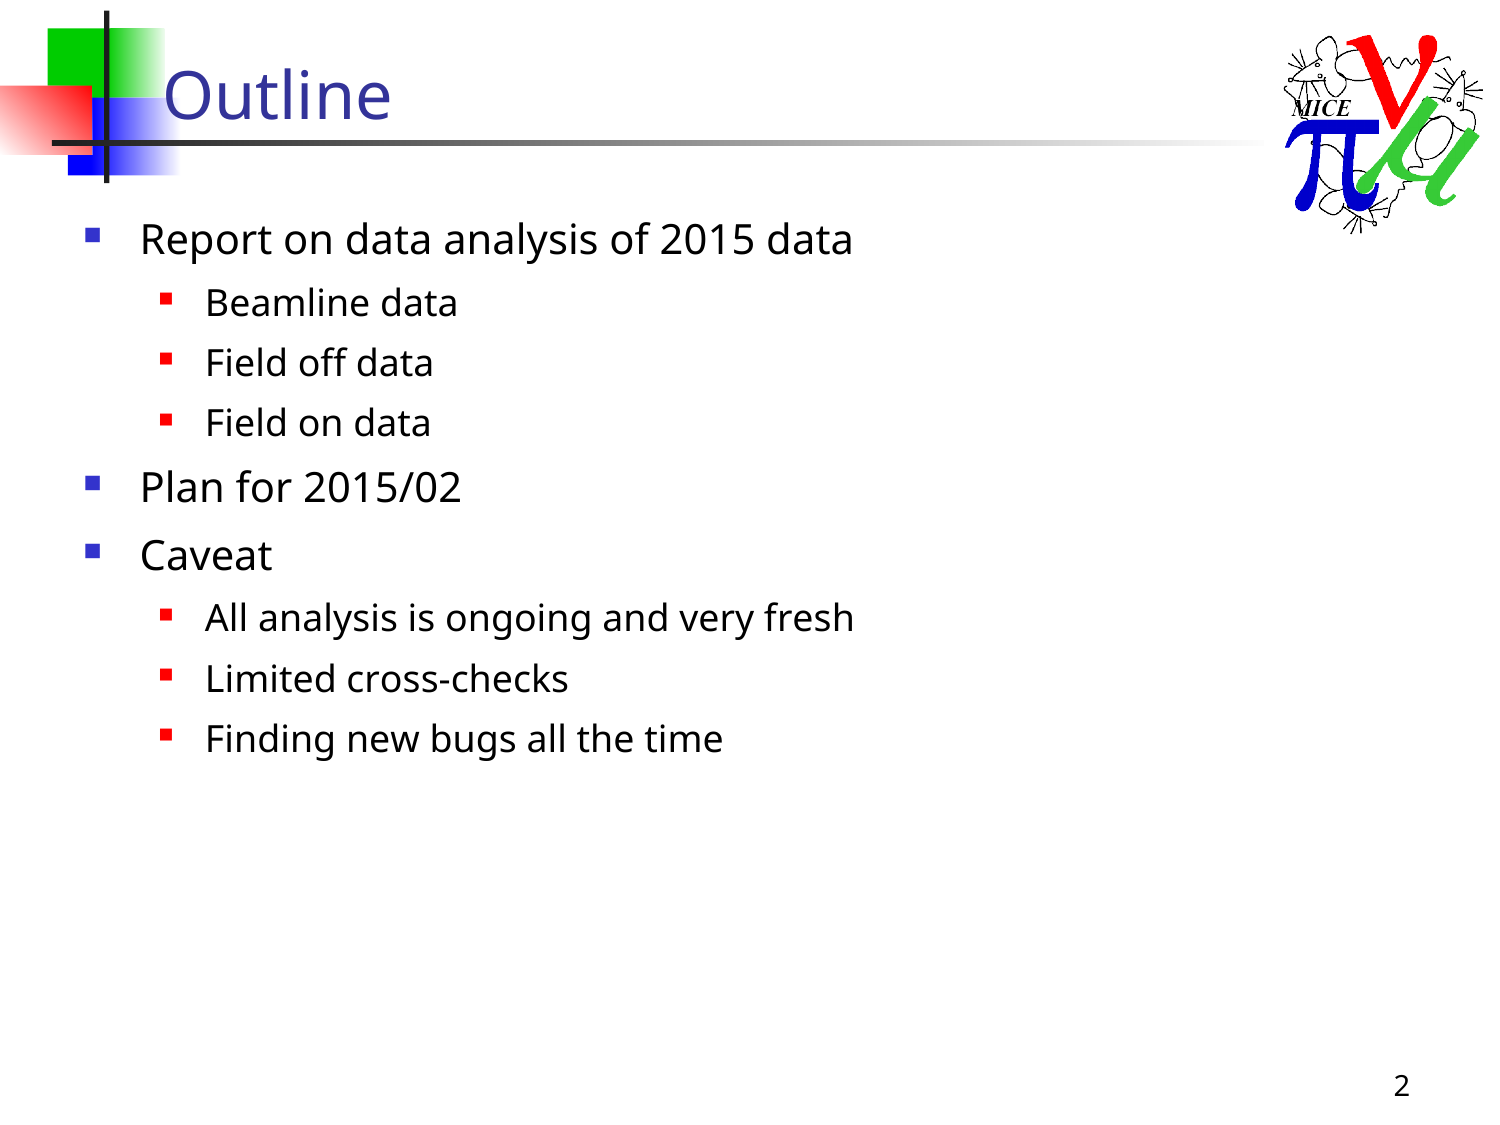

# Outline
Report on data analysis of 2015 data
Beamline data
Field off data
Field on data
Plan for 2015/02
Caveat
All analysis is ongoing and very fresh
Limited cross-checks
Finding new bugs all the time
2